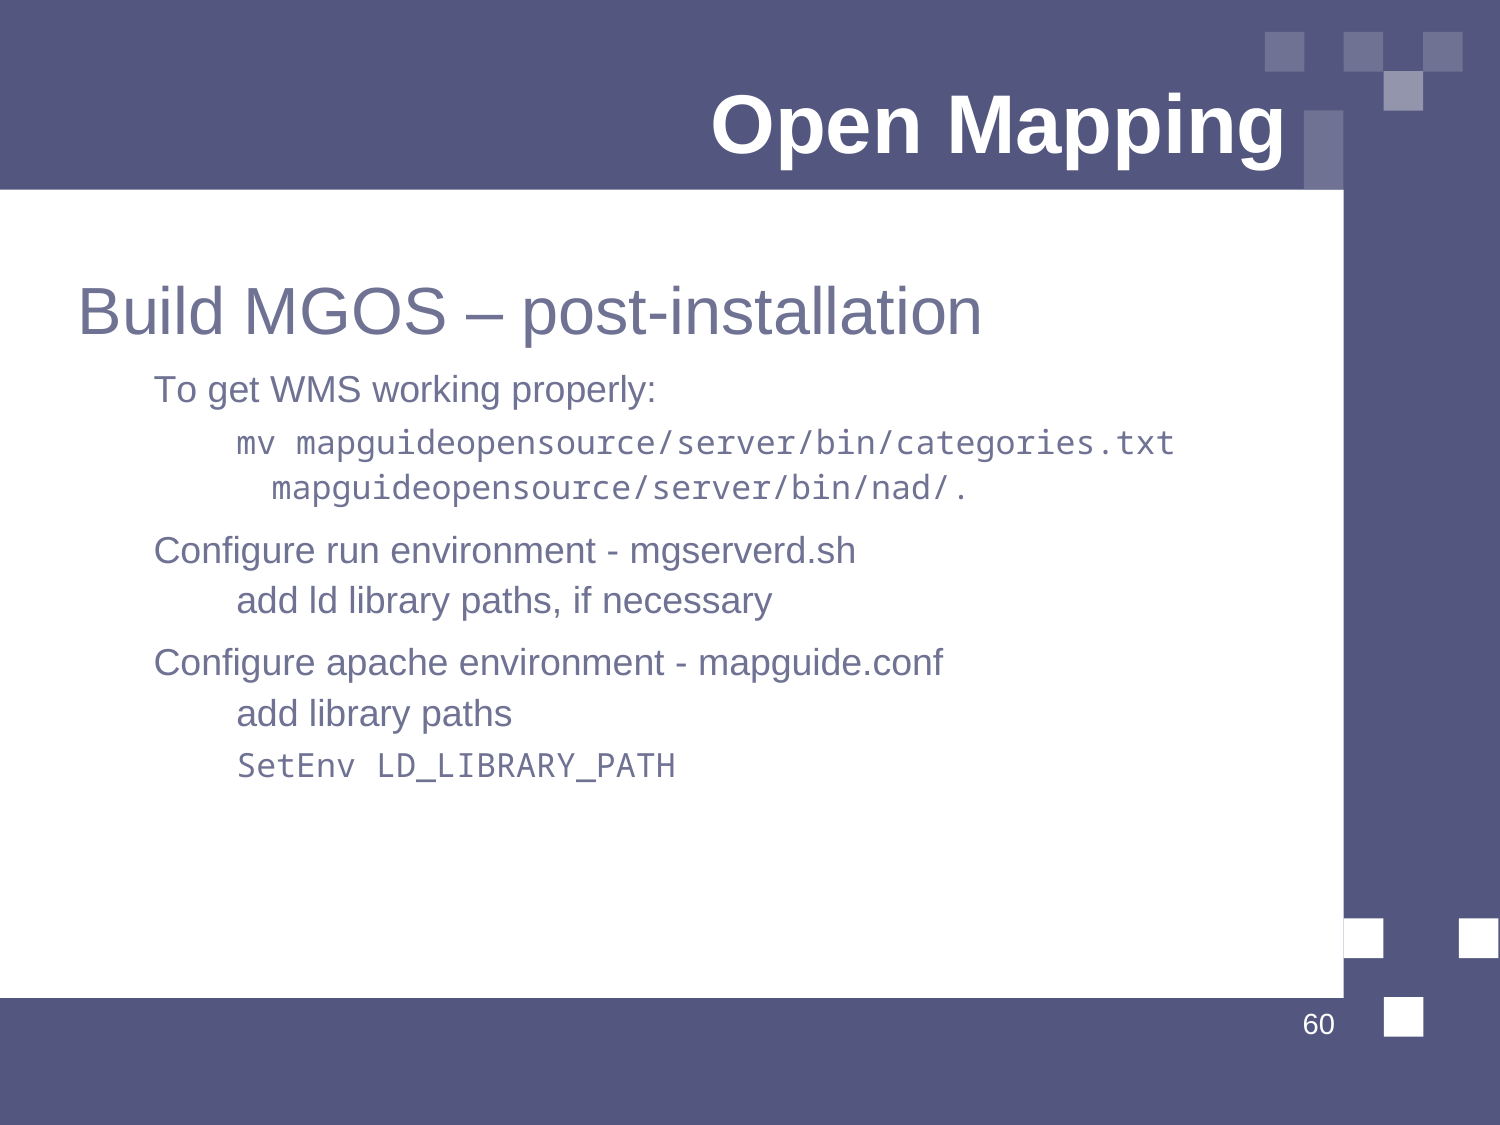

# Open Mapping
 Build MGOS – post-installation
To get WMS working properly:
mv mapguideopensource/server/bin/categories.txt mapguideopensource/server/bin/nad/.
Configure run environment - mgserverd.sh
add ld library paths, if necessary
Configure apache environment - mapguide.conf
add library paths
SetEnv LD_LIBRARY_PATH
60